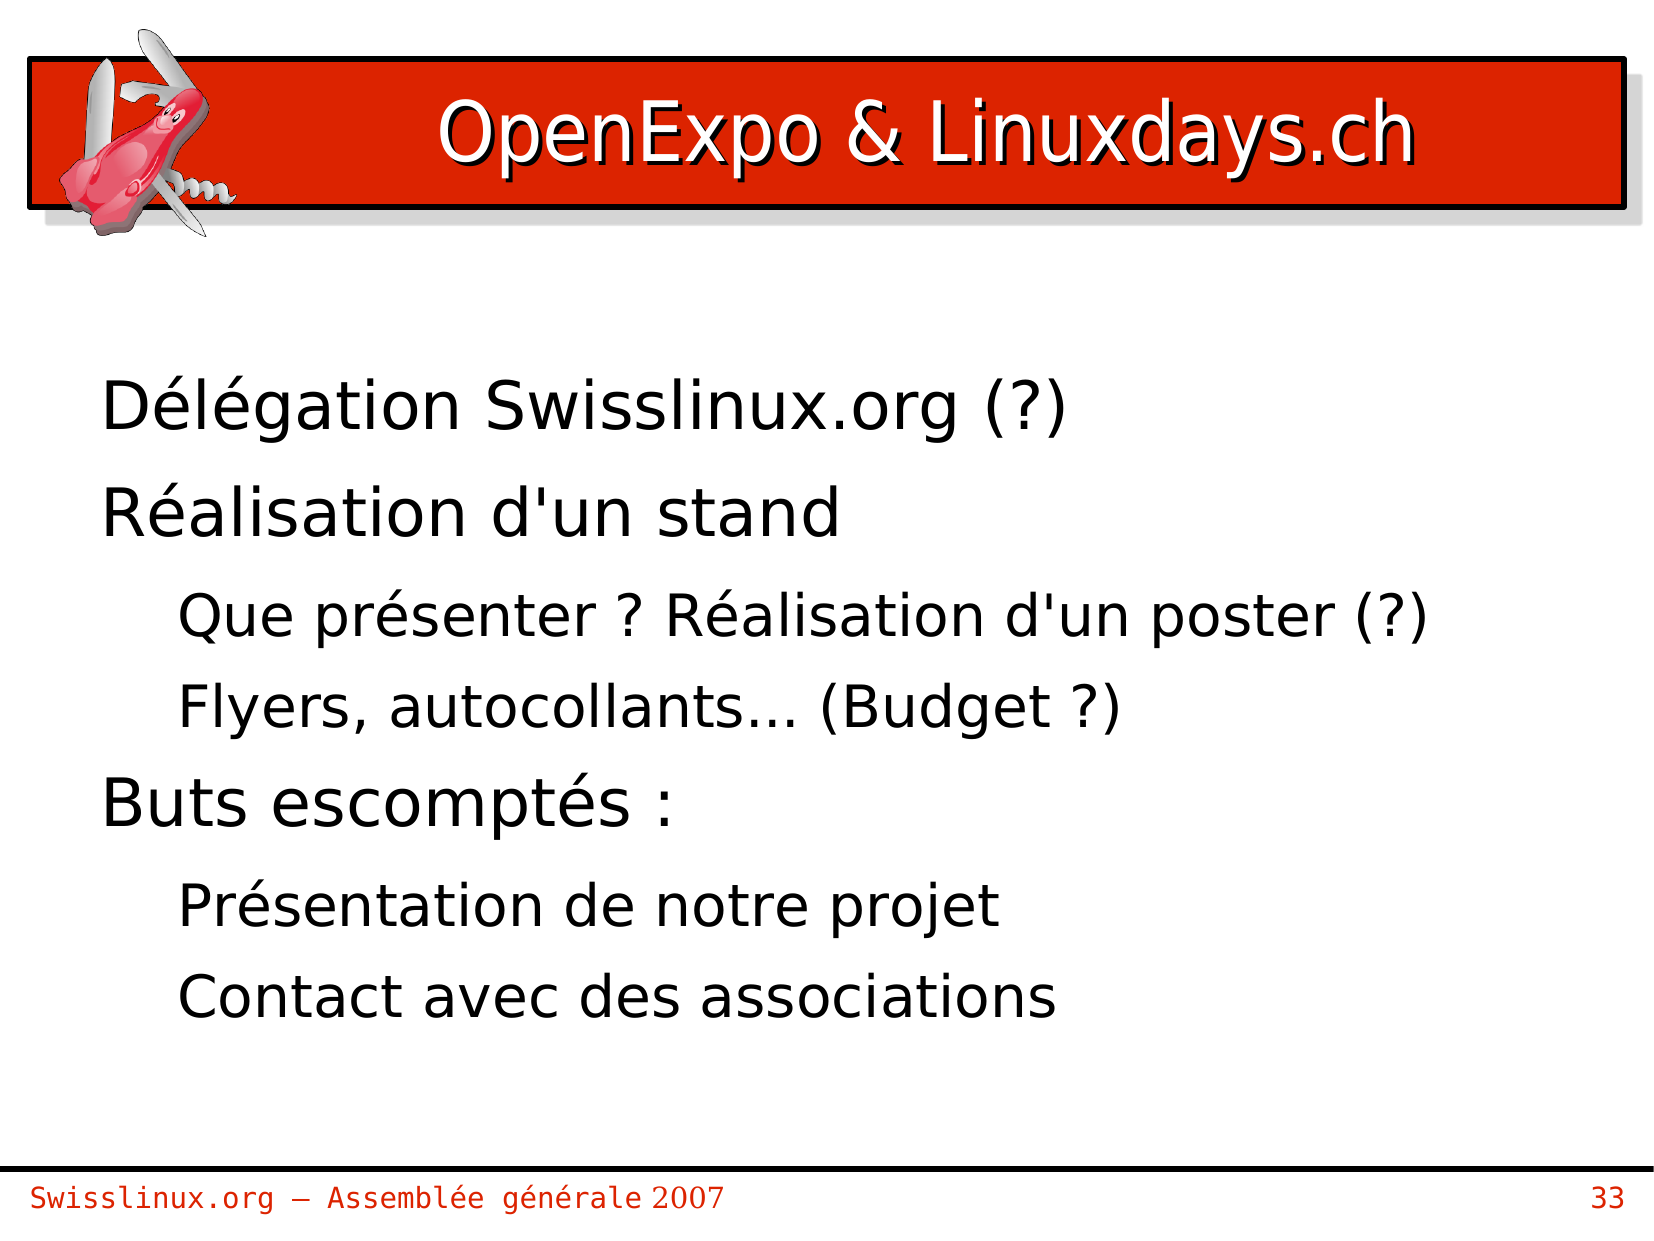

# OpenExpo & Linuxdays.ch
Délégation Swisslinux.org (?)
Réalisation d'un stand
Que présenter ? Réalisation d'un poster (?)
Flyers, autocollants... (Budget ?)
Buts escomptés :
Présentation de notre projet
Contact avec des associations
26 Janvier 2007
33